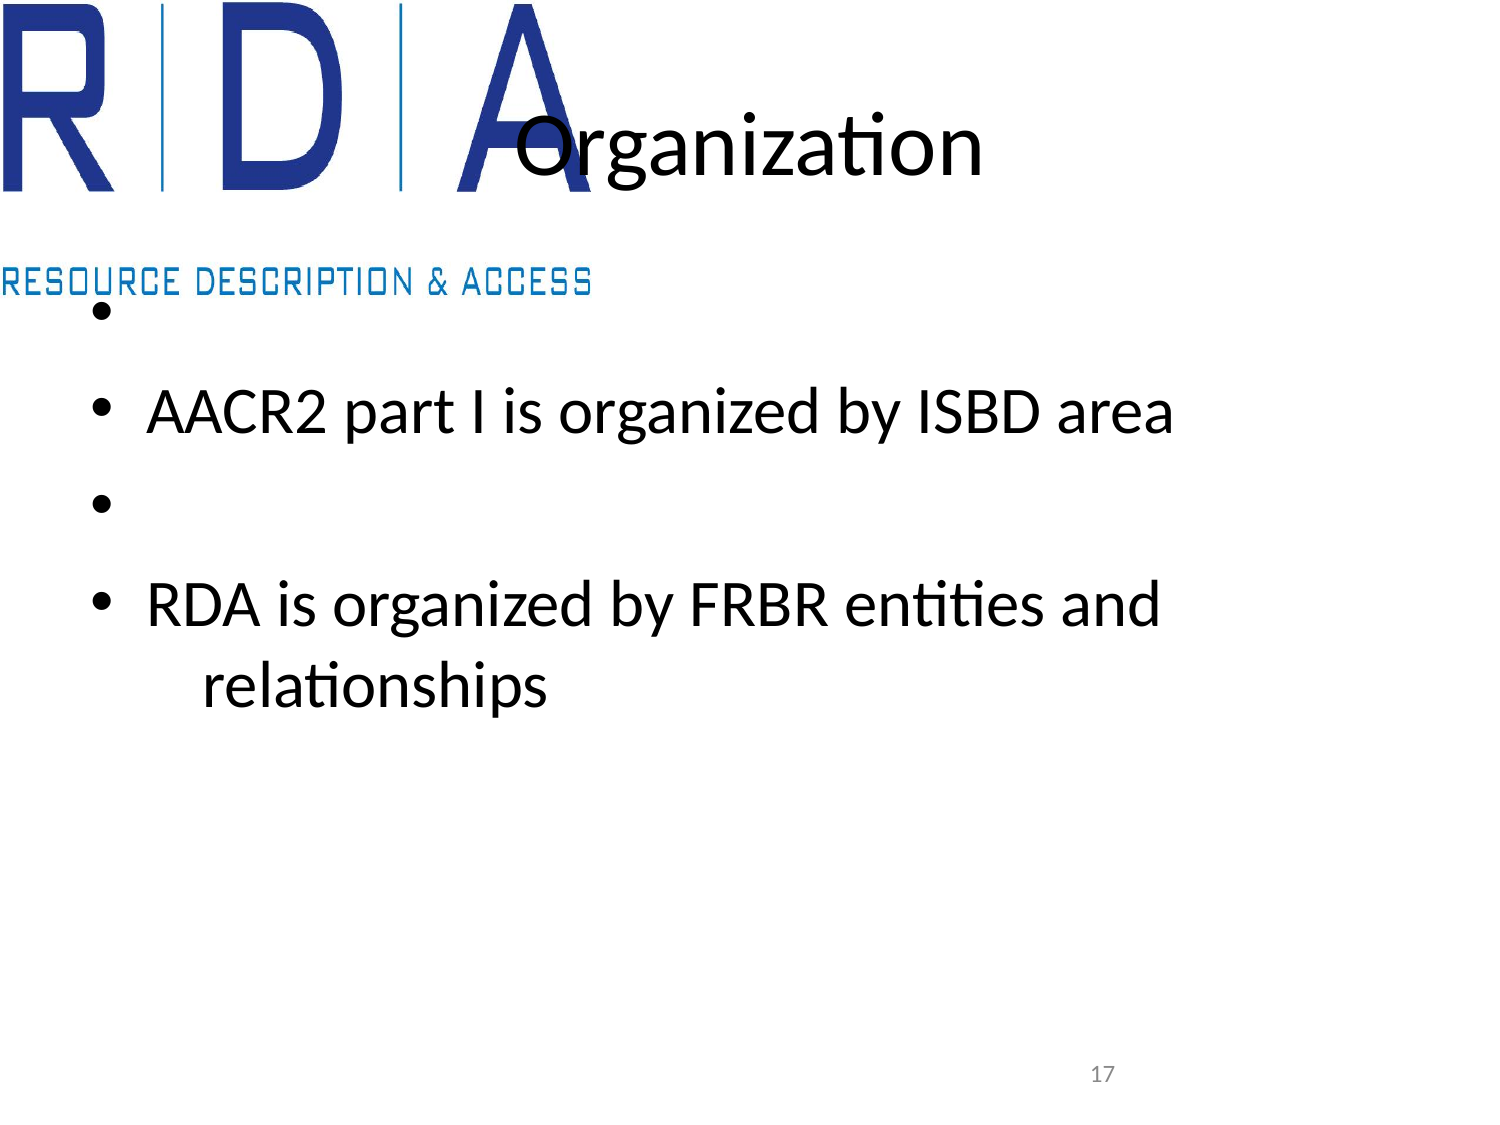

# Organization
AACR2 part I is organized by ISBD area
RDA is organized by FRBR entities and relationships
17